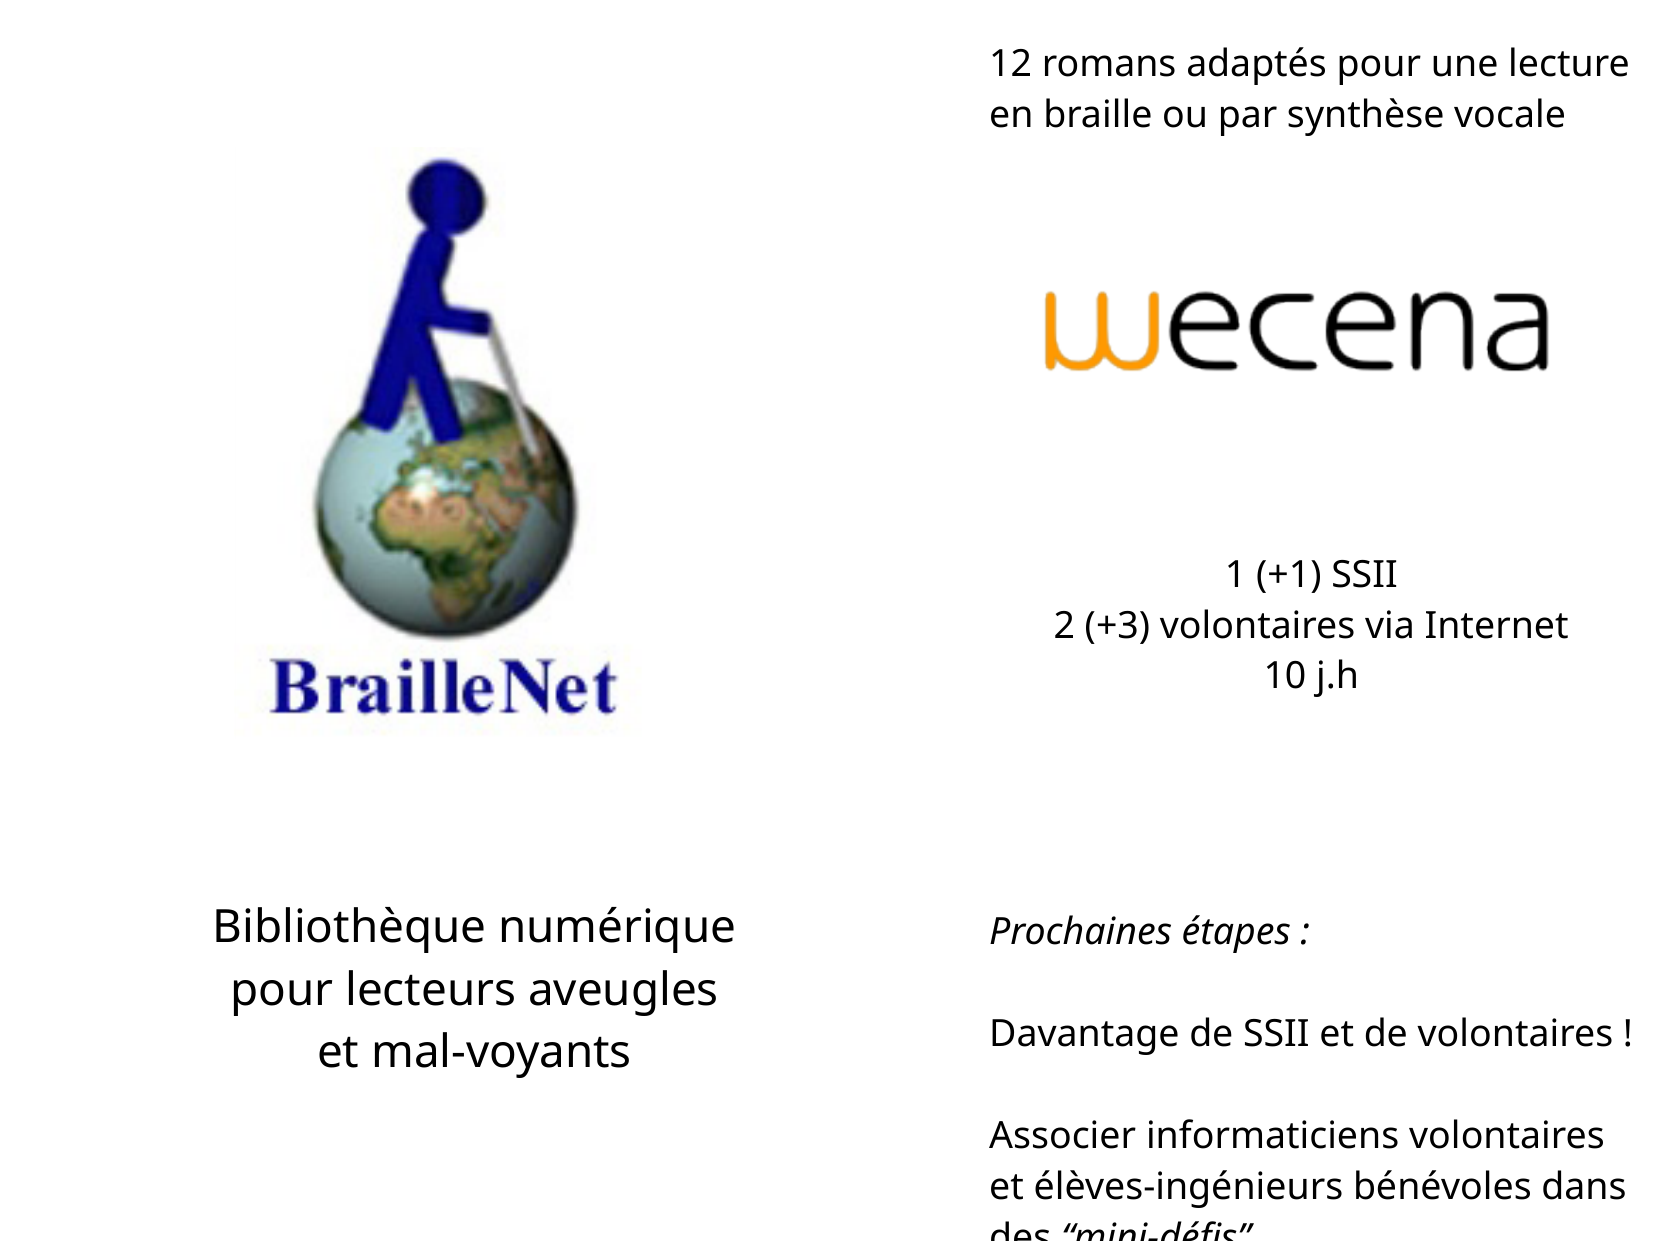

12 romans adaptés pour une lecture en braille ou par synthèse vocale
1 (+1) SSII
2 (+3) volontaires via Internet
10 j.h
Prochaines étapes :
Davantage de SSII et de volontaires !
Associer informaticiens volontaires et élèves-ingénieurs bénévoles dans des “mini-défis”
Bibliothèque numérique
pour lecteurs aveugles
et mal-voyants